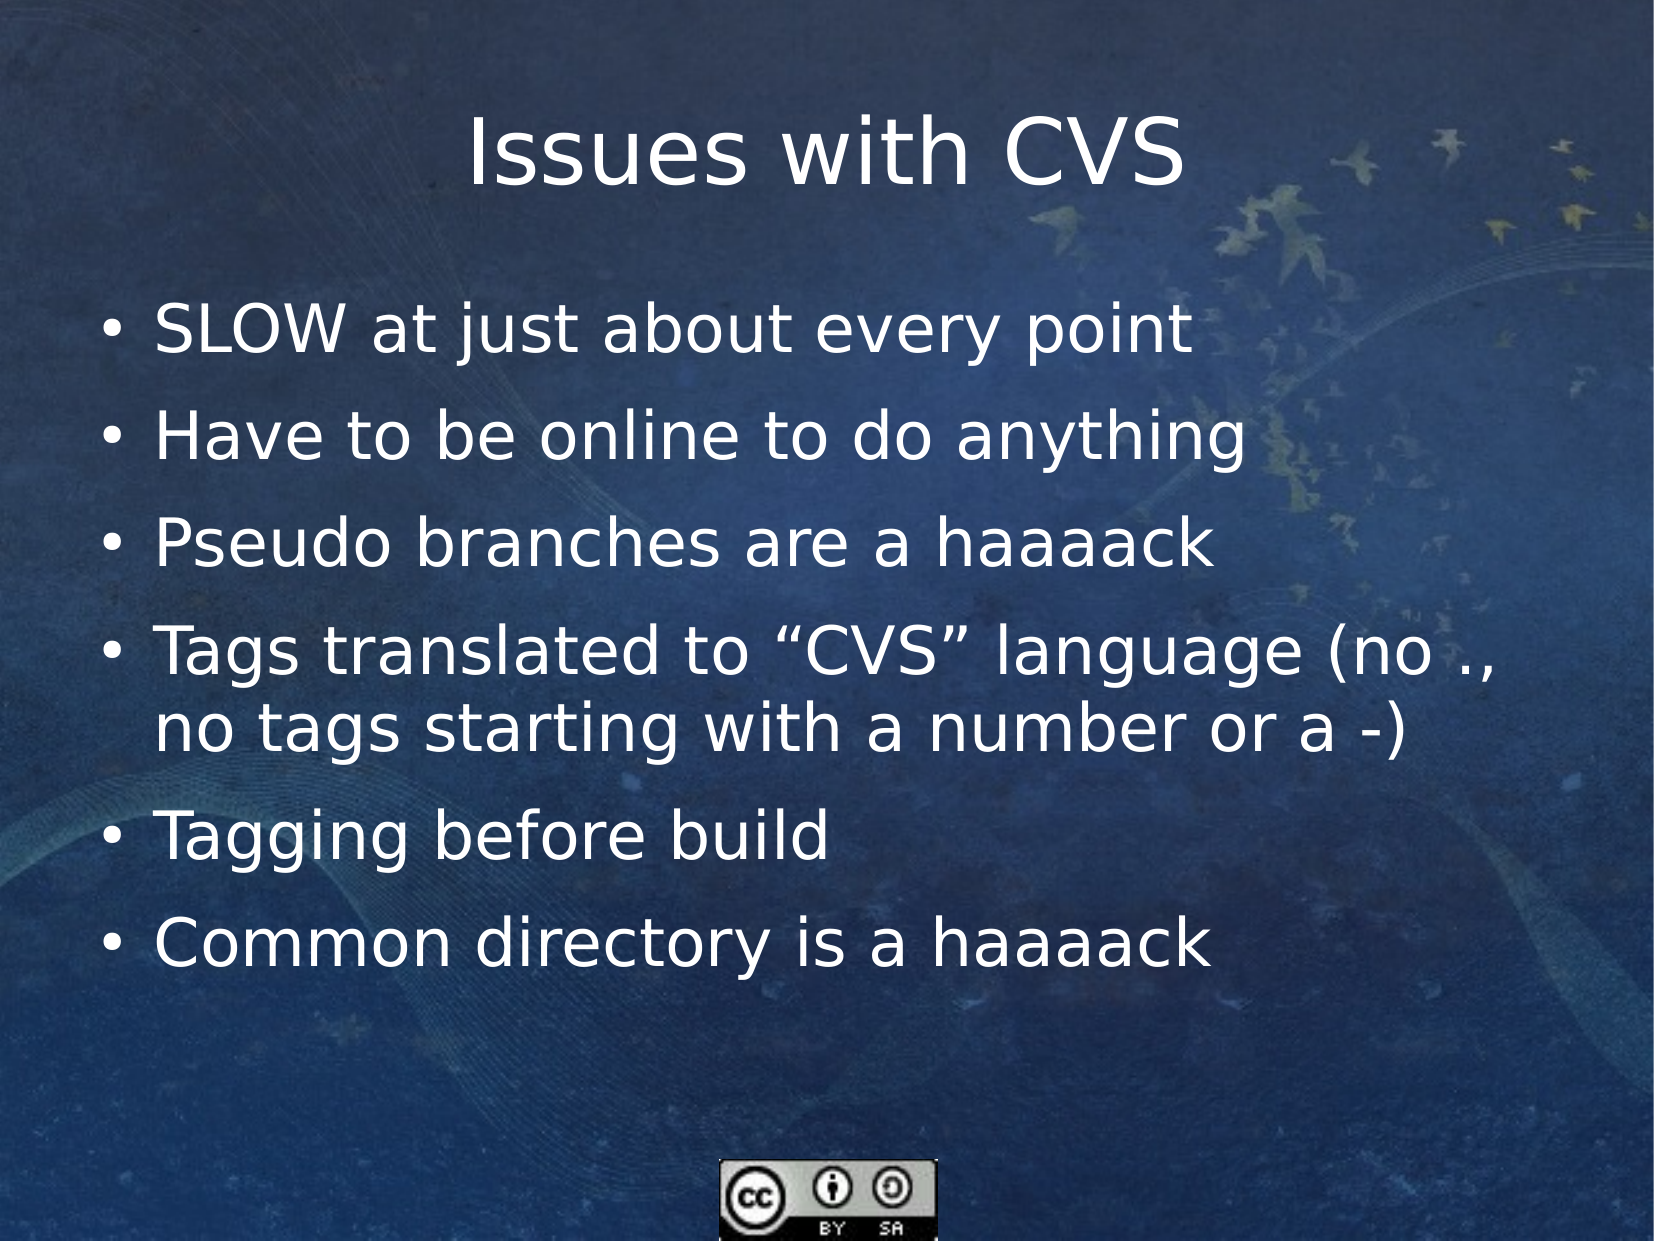

# Issues with CVS
SLOW at just about every point
Have to be online to do anything
Pseudo branches are a haaaack
Tags translated to “CVS” language (no ., no tags starting with a number or a -)
Tagging before build
Common directory is a haaaack